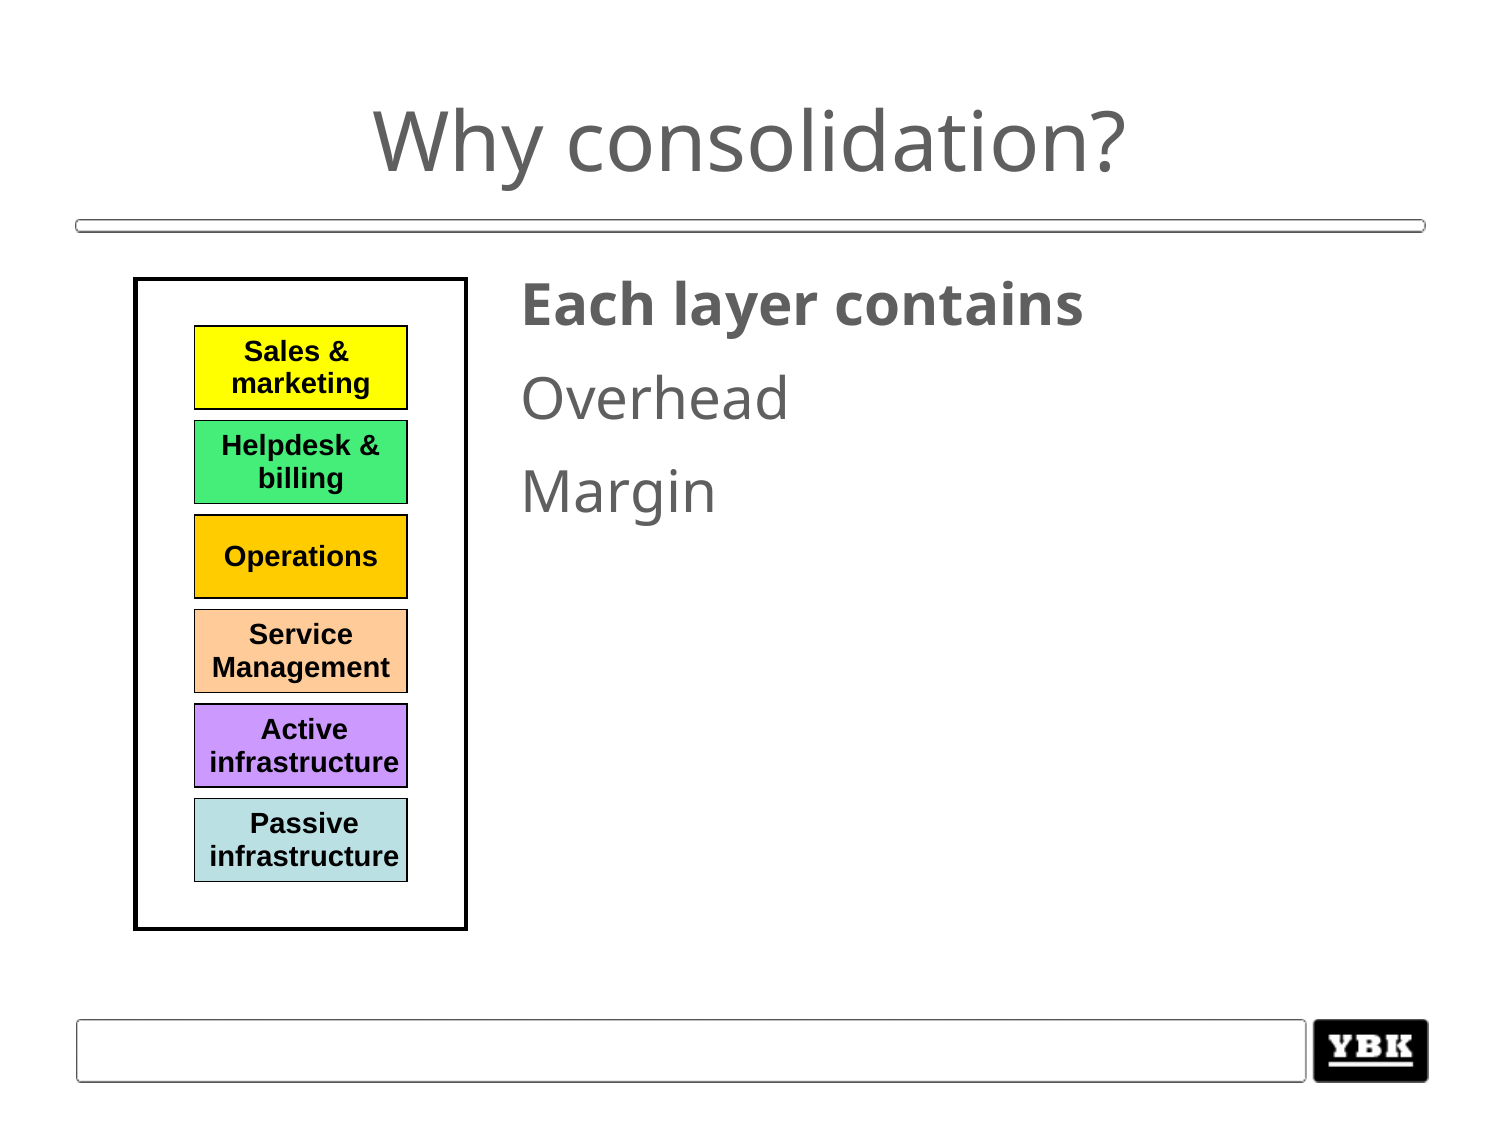

# Why consolidation?
Each layer contains
Overhead
Margin
Sales &
marketing
Helpdesk &
billing
Operations
Service
Management
Active
infrastructure
Passive
infrastructure